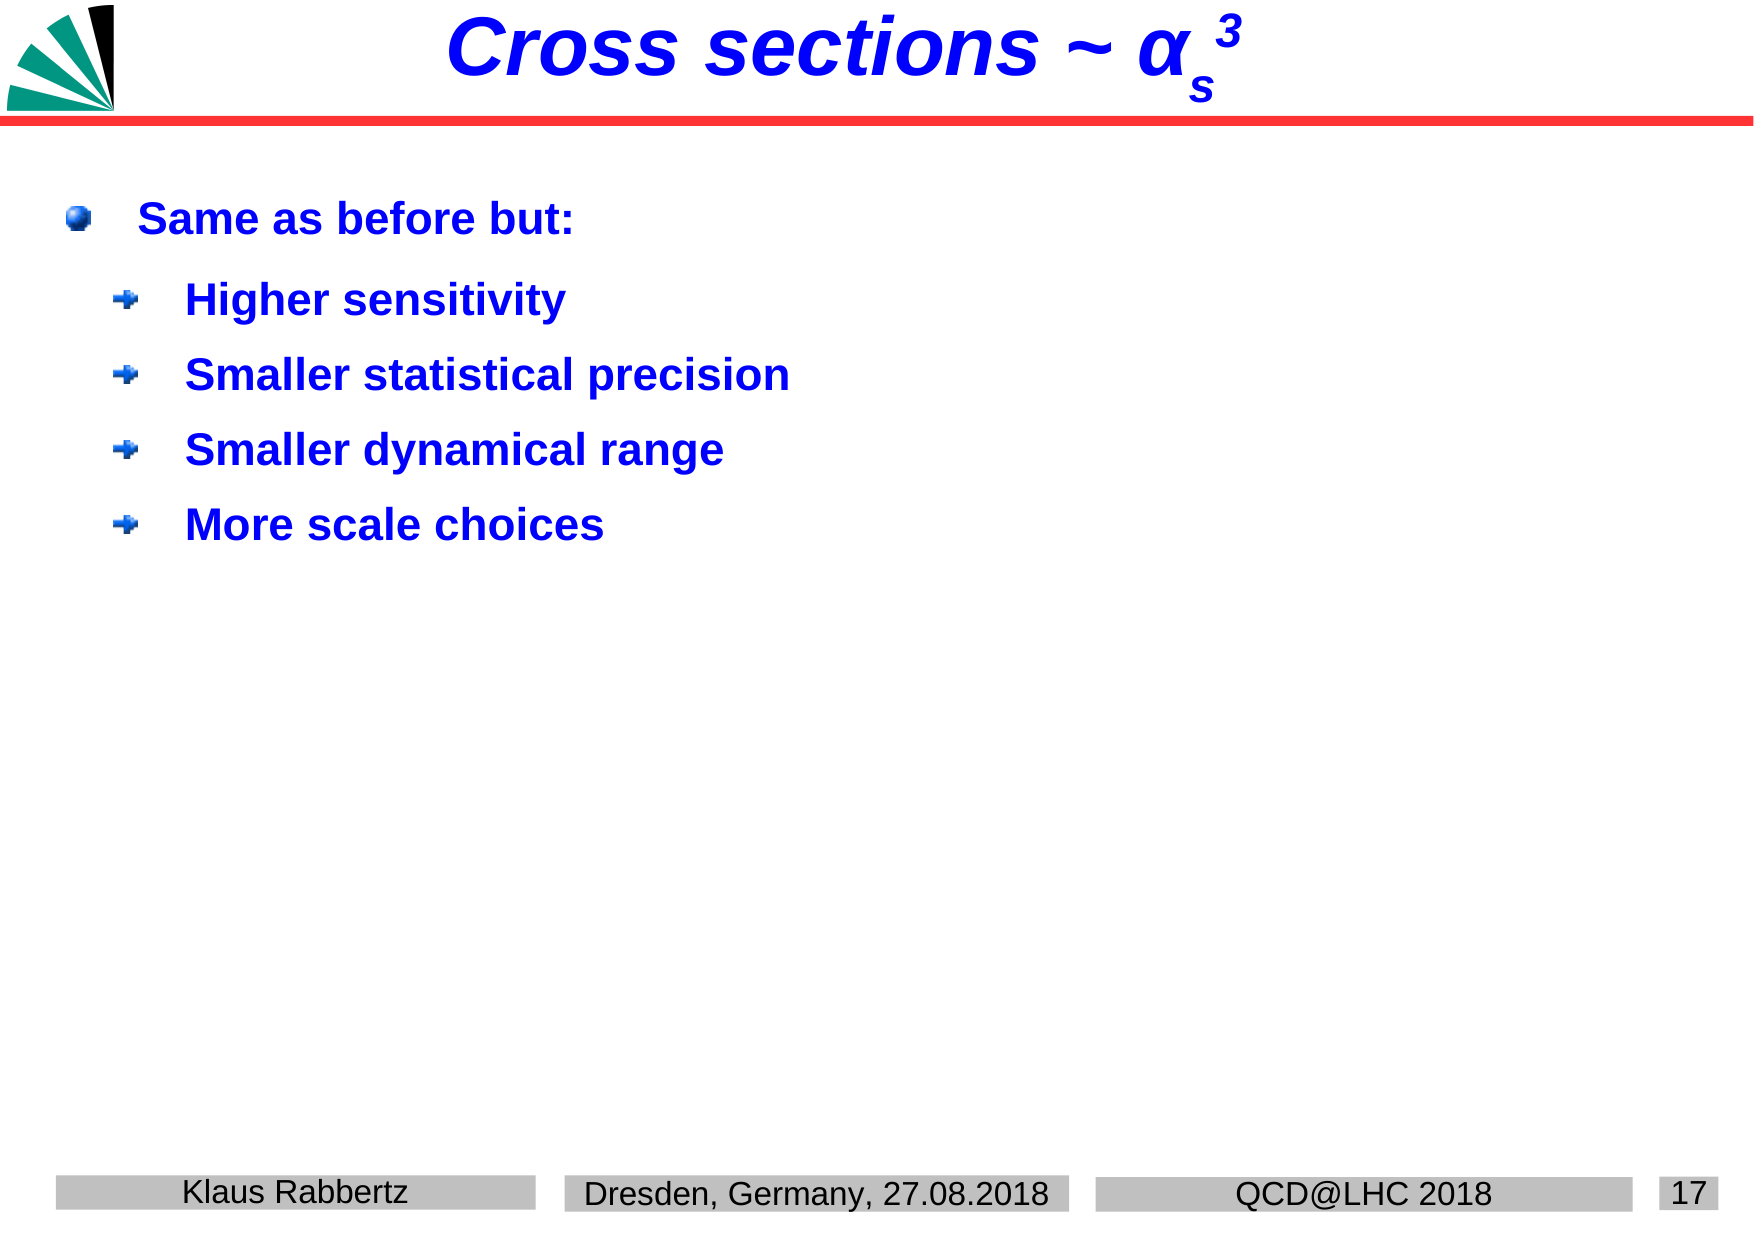

# Cross sections ~ αs3
Same as before but:
Higher sensitivity
Smaller statistical precision
Smaller dynamical range
More scale choices